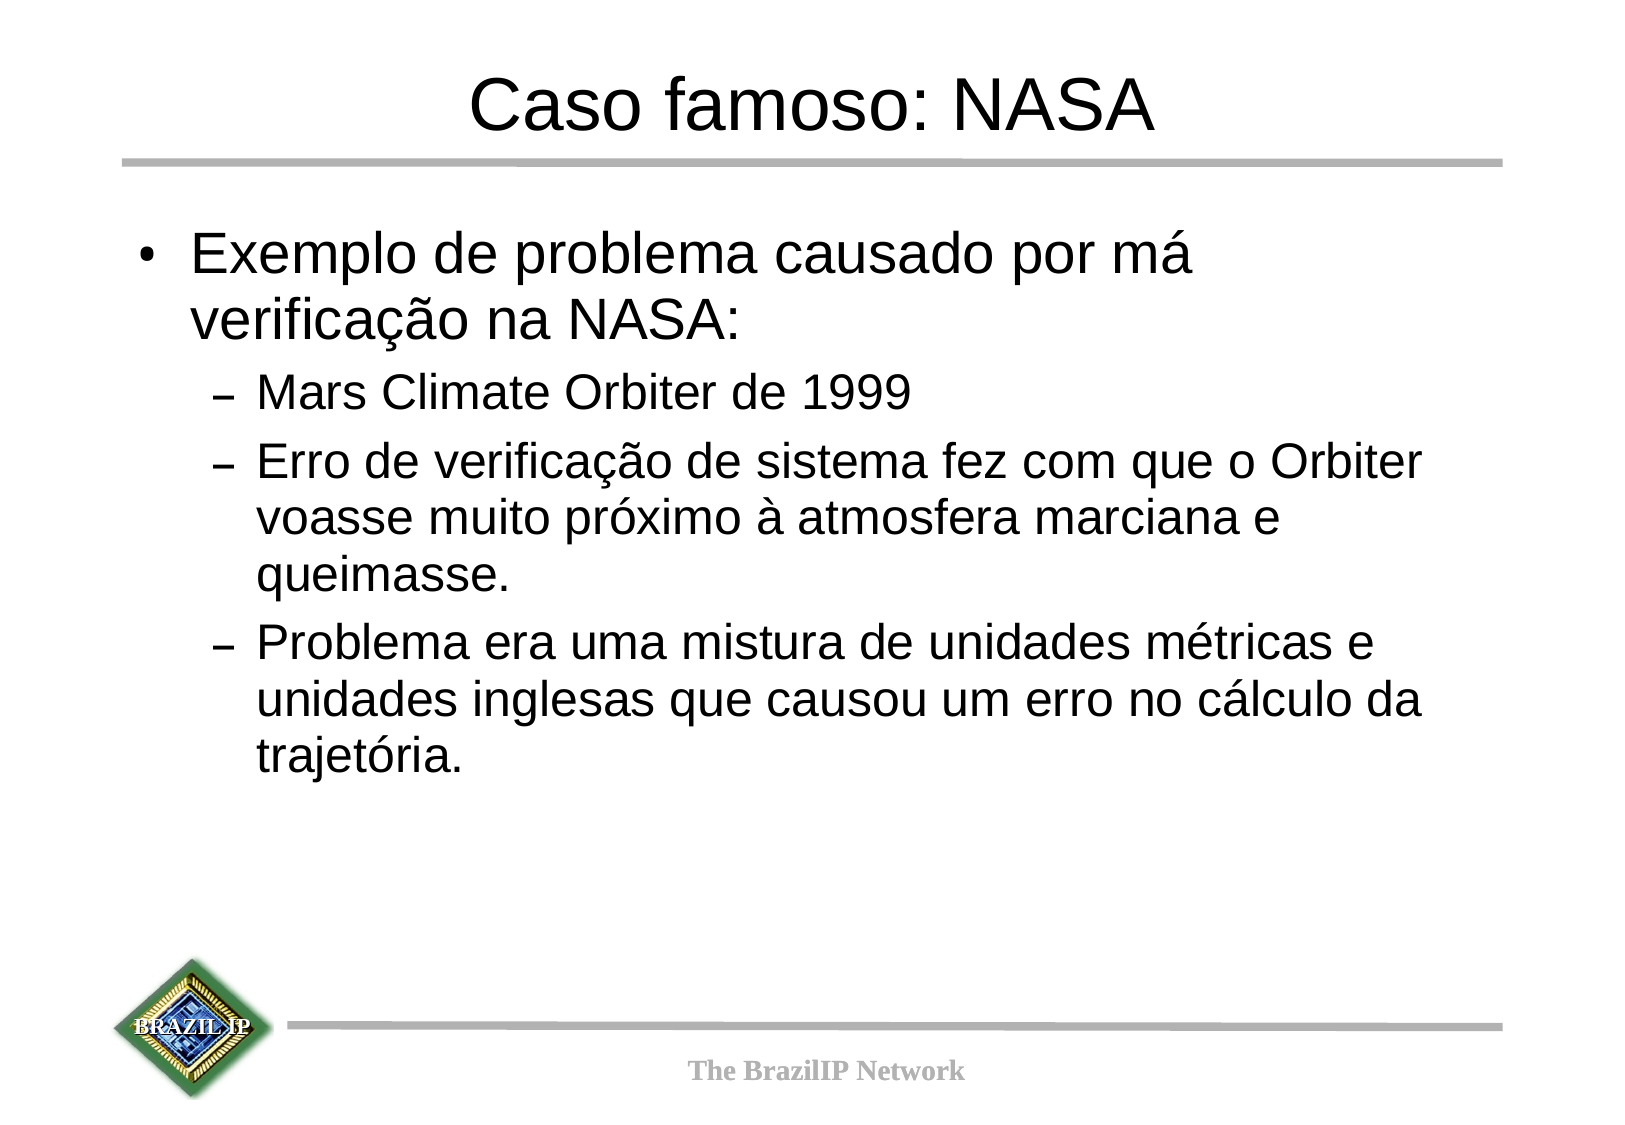

# Caso famoso: NASA
Exemplo de problema causado por má verificação na NASA:
Mars Climate Orbiter de 1999
Erro de verificação de sistema fez com que o Orbiter voasse muito próximo à atmosfera marciana e queimasse.
Problema era uma mistura de unidades métricas e unidades inglesas que causou um erro no cálculo da trajetória.